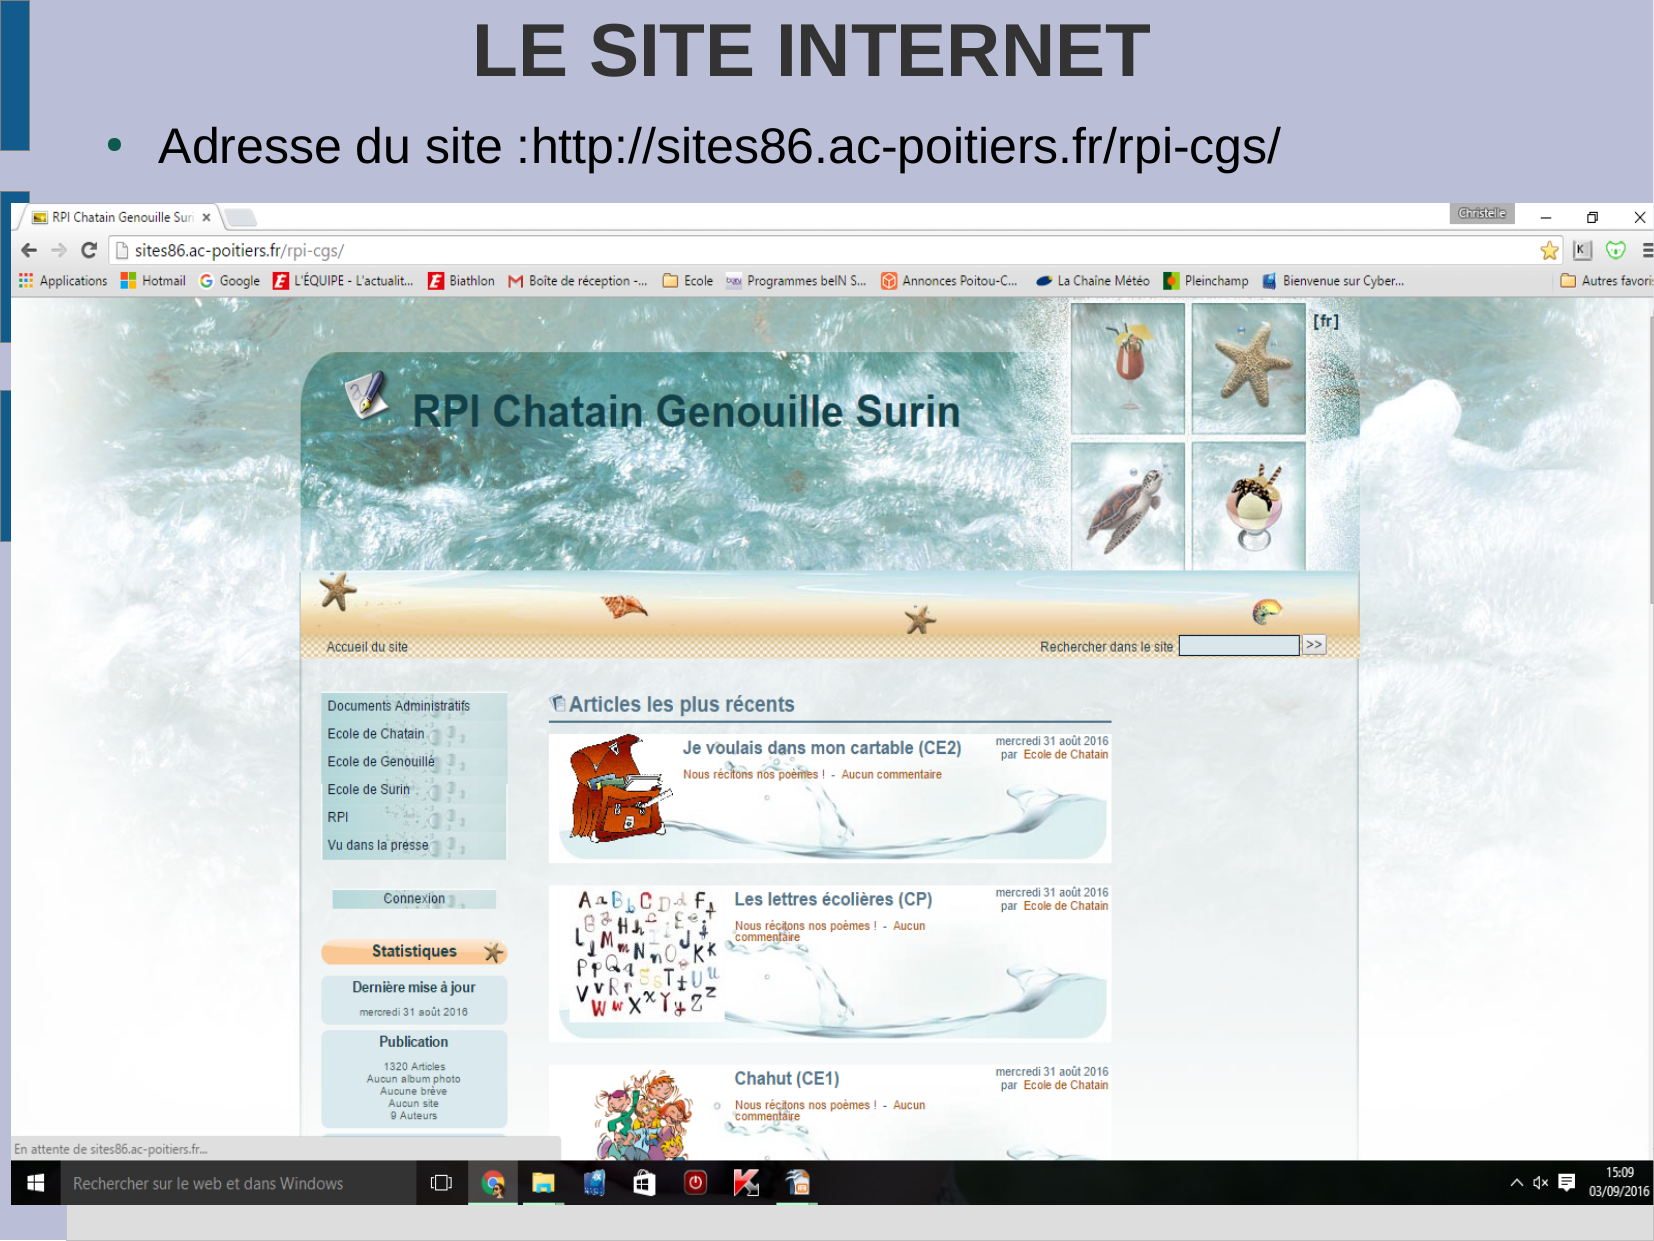

# LE SITE INTERNET
Adresse du site :http://sites86.ac-poitiers.fr/rpi-cgs/